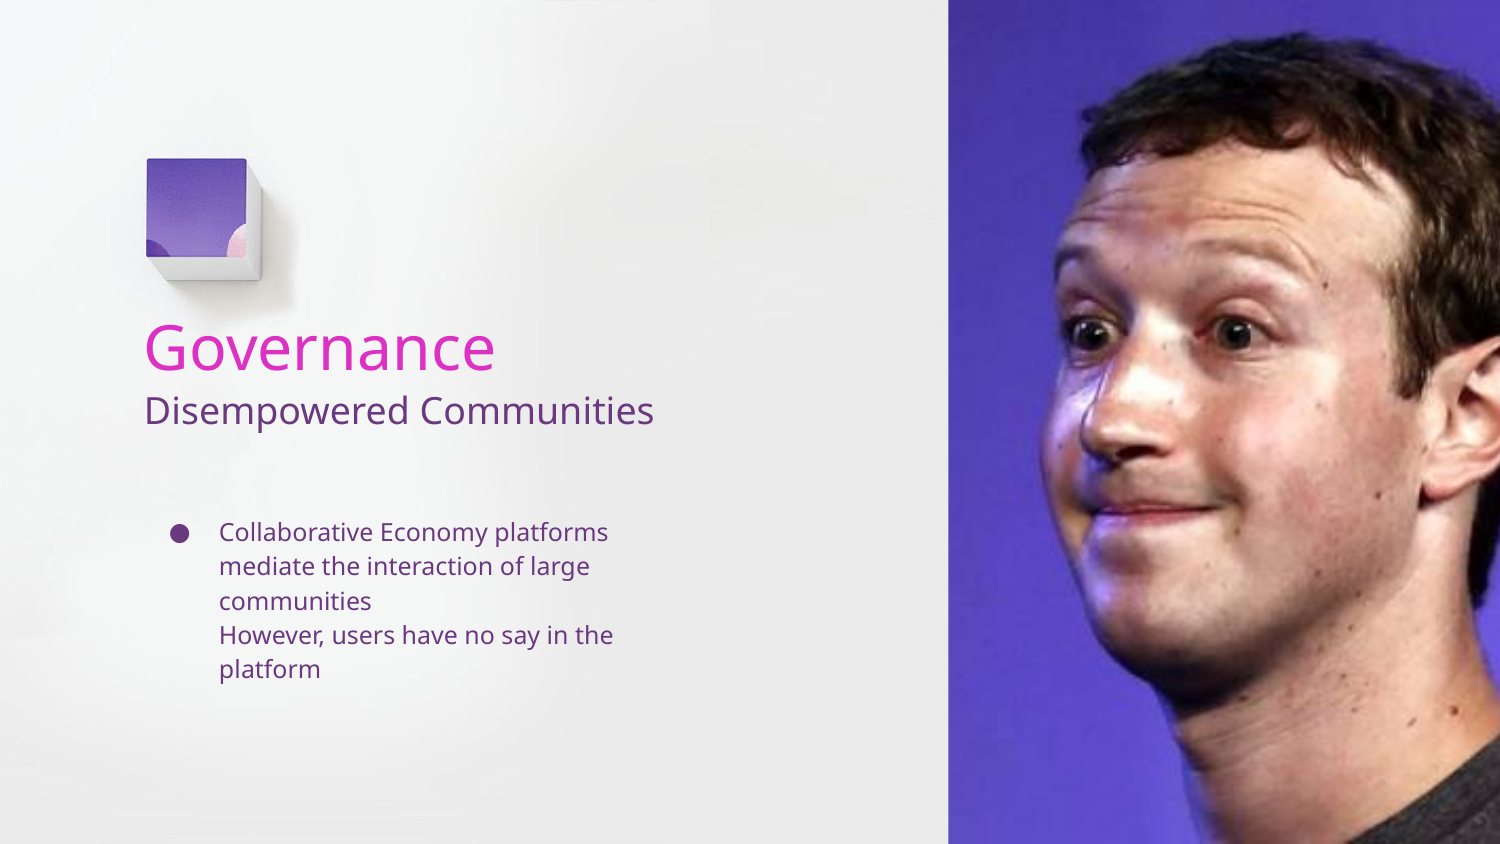

# Governance
Disempowered Communities
Collaborative Economy platforms mediate the interaction of large communities
However, users have no say in the platform